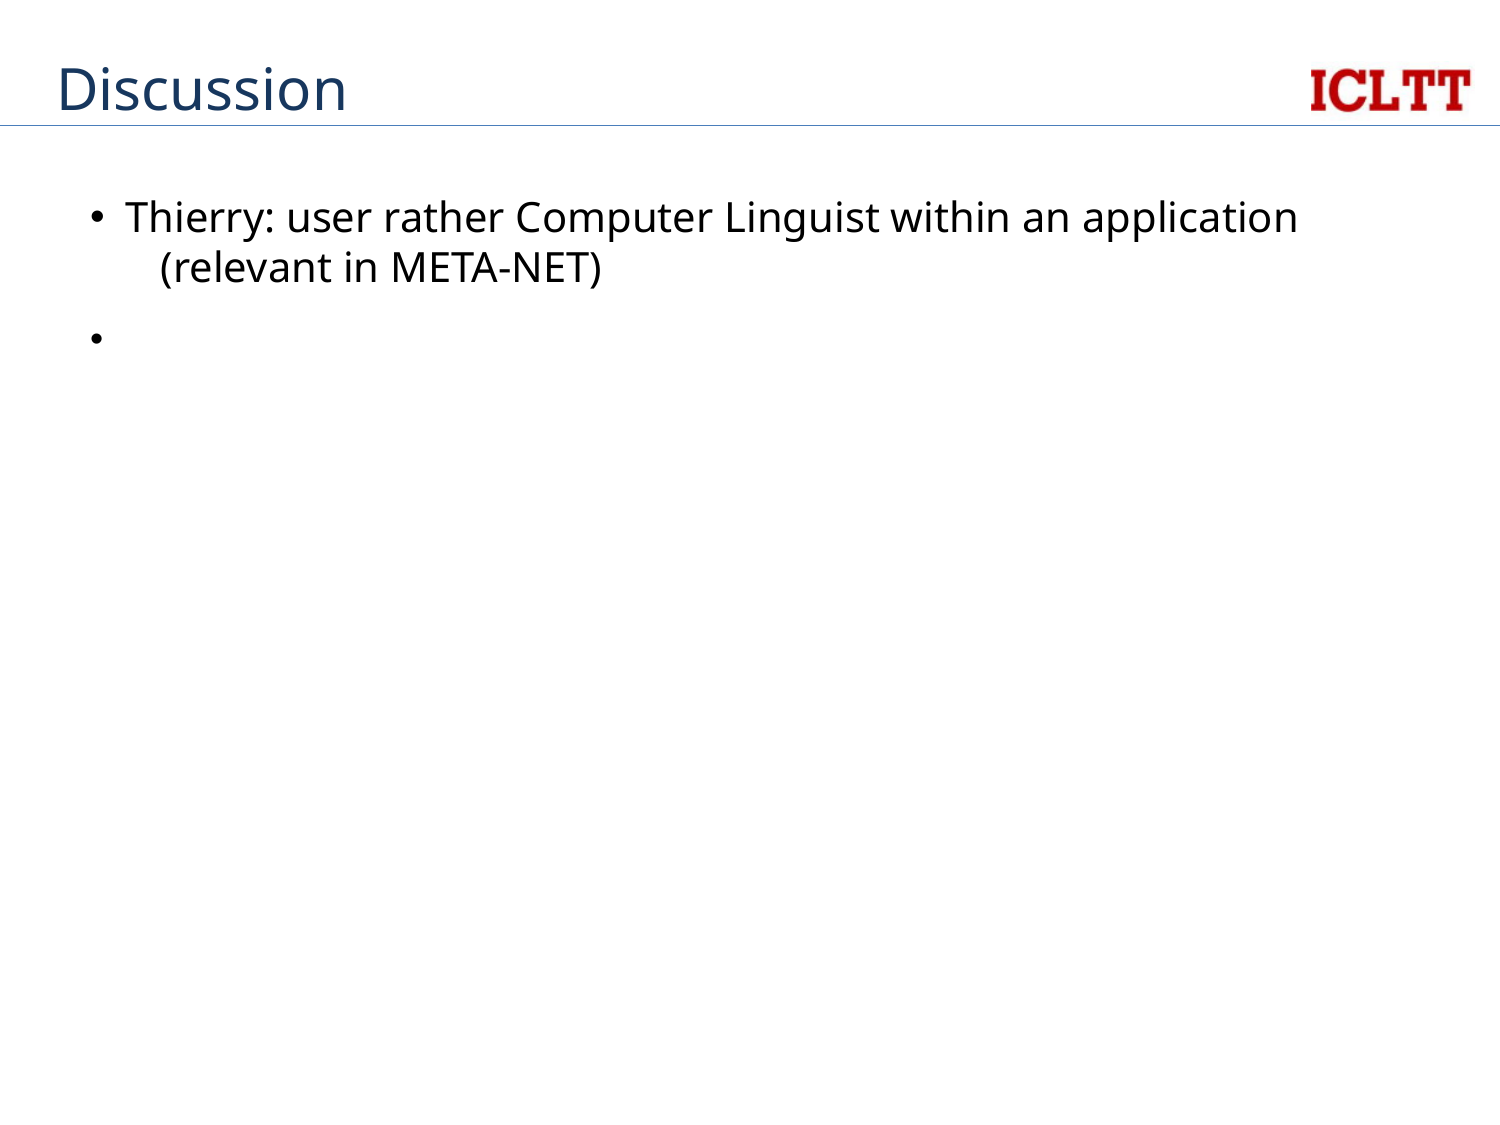

# Discussion
Thierry: user rather Computer Linguist within an application
(relevant in META-NET)